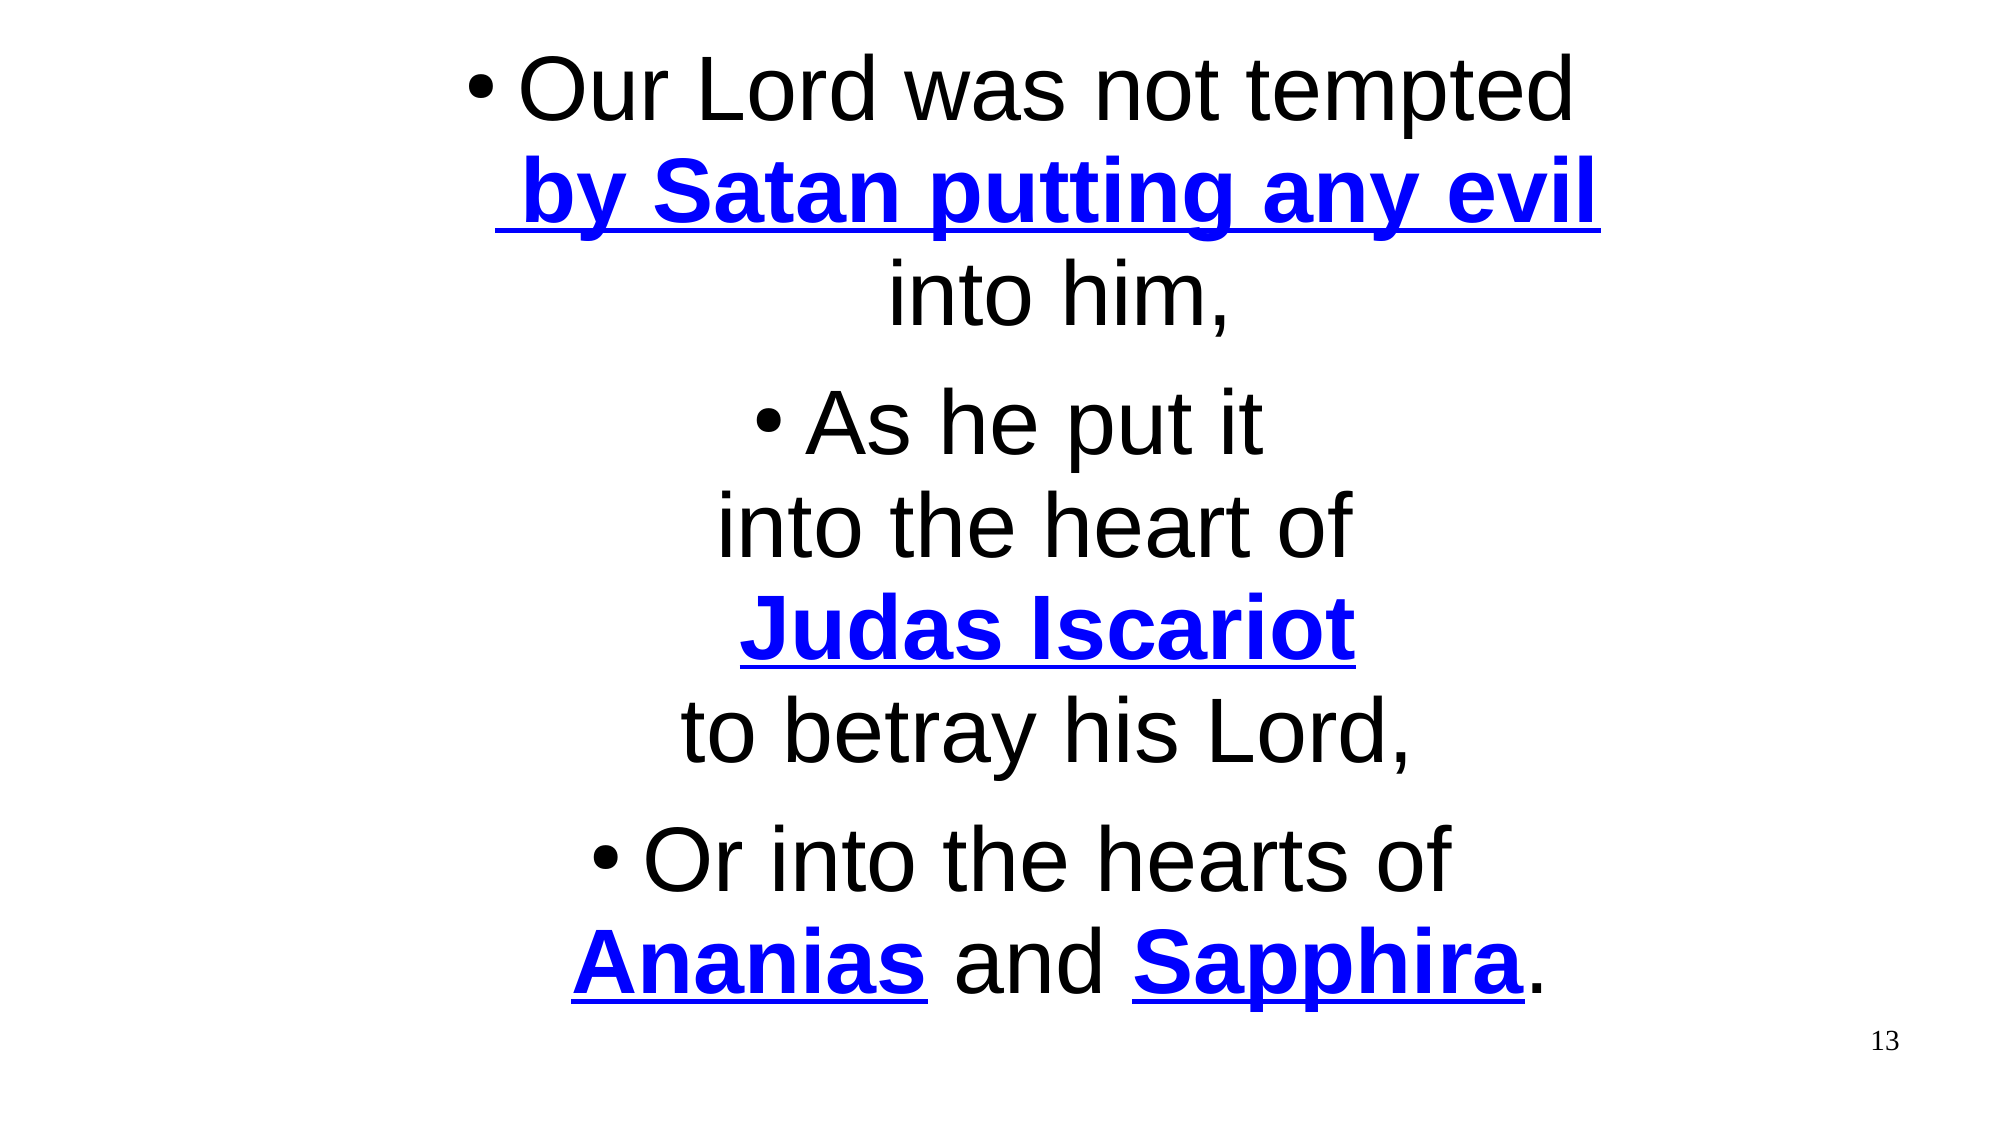

# Our Lord was not tempted by Satan putting any evil into him,
As he put it
into the heart of
Judas Iscariot
 to betray his Lord,
Or into the hearts of
 Ananias and Sapphira.
13